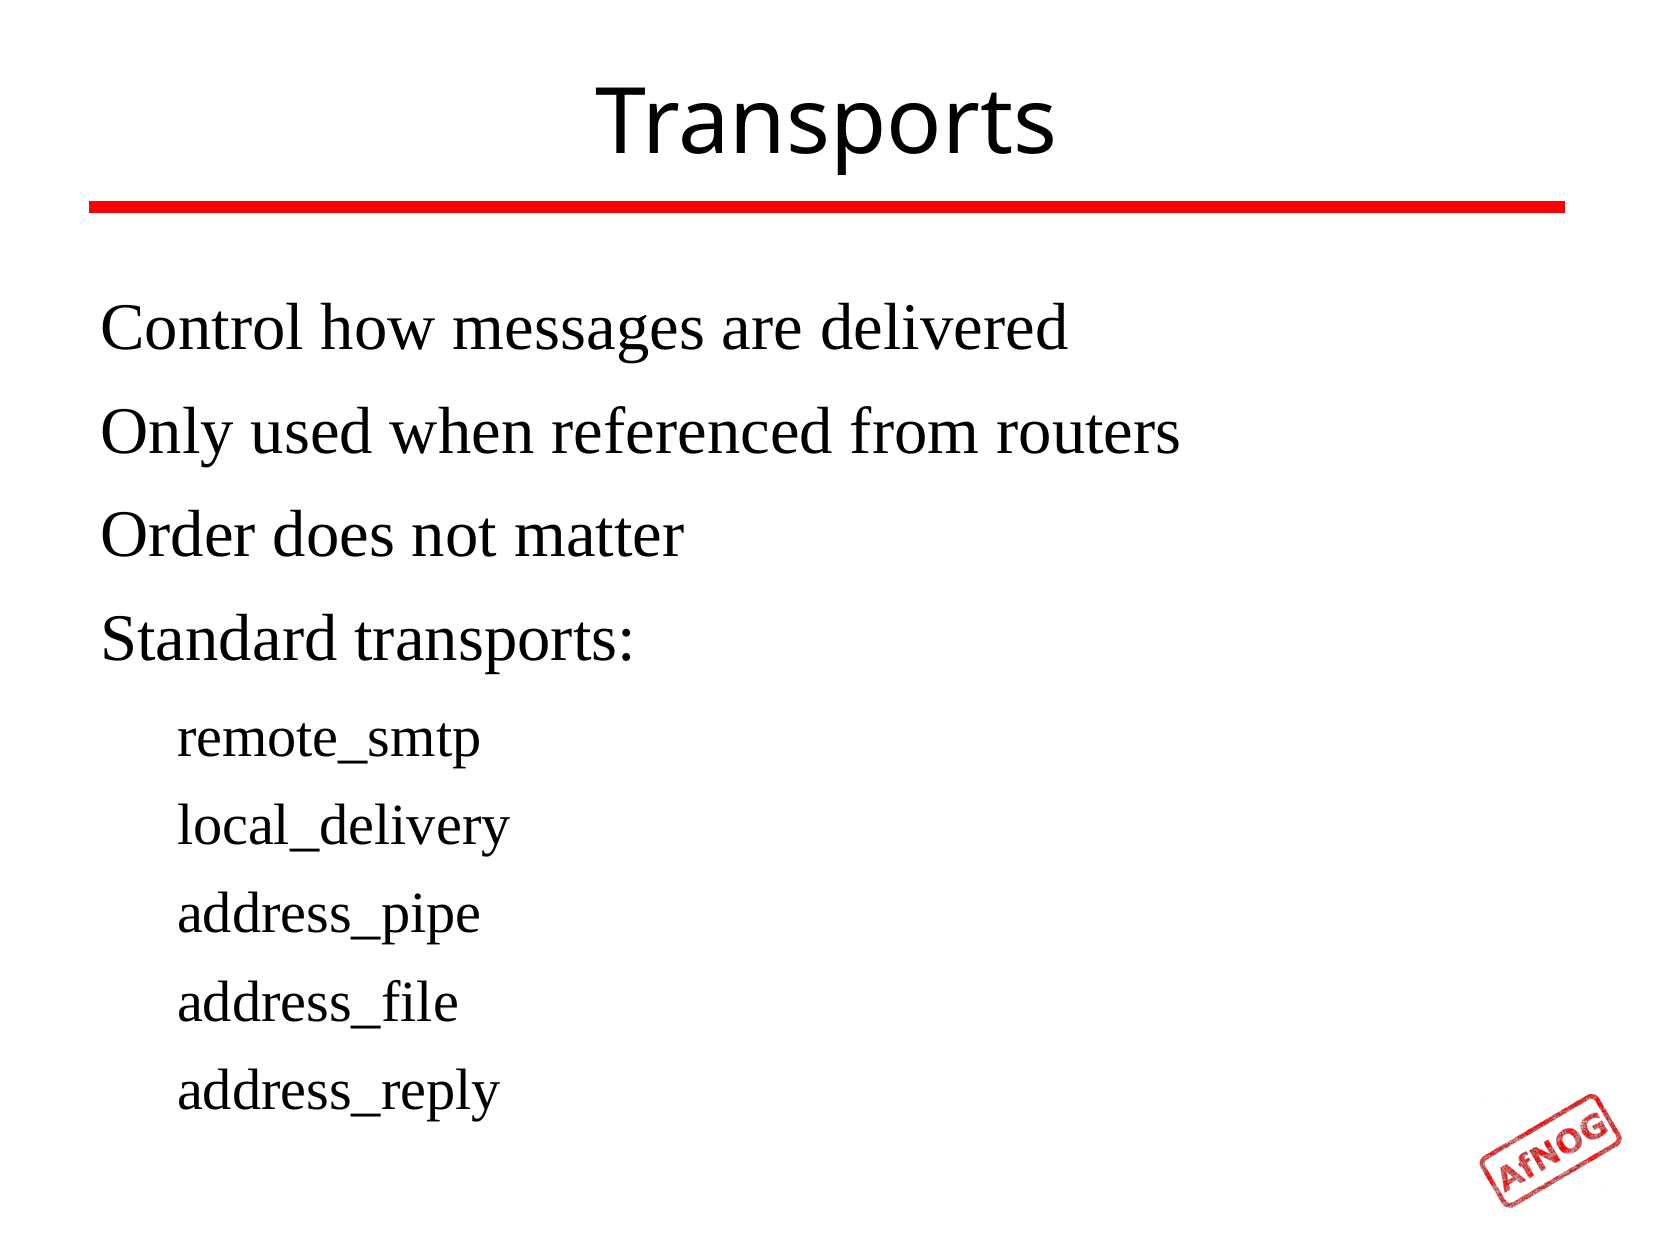

# Transports
Control how messages are delivered
Only used when referenced from routers
Order does not matter
Standard transports:
remote_smtp
local_delivery
address_pipe
address_file
address_reply